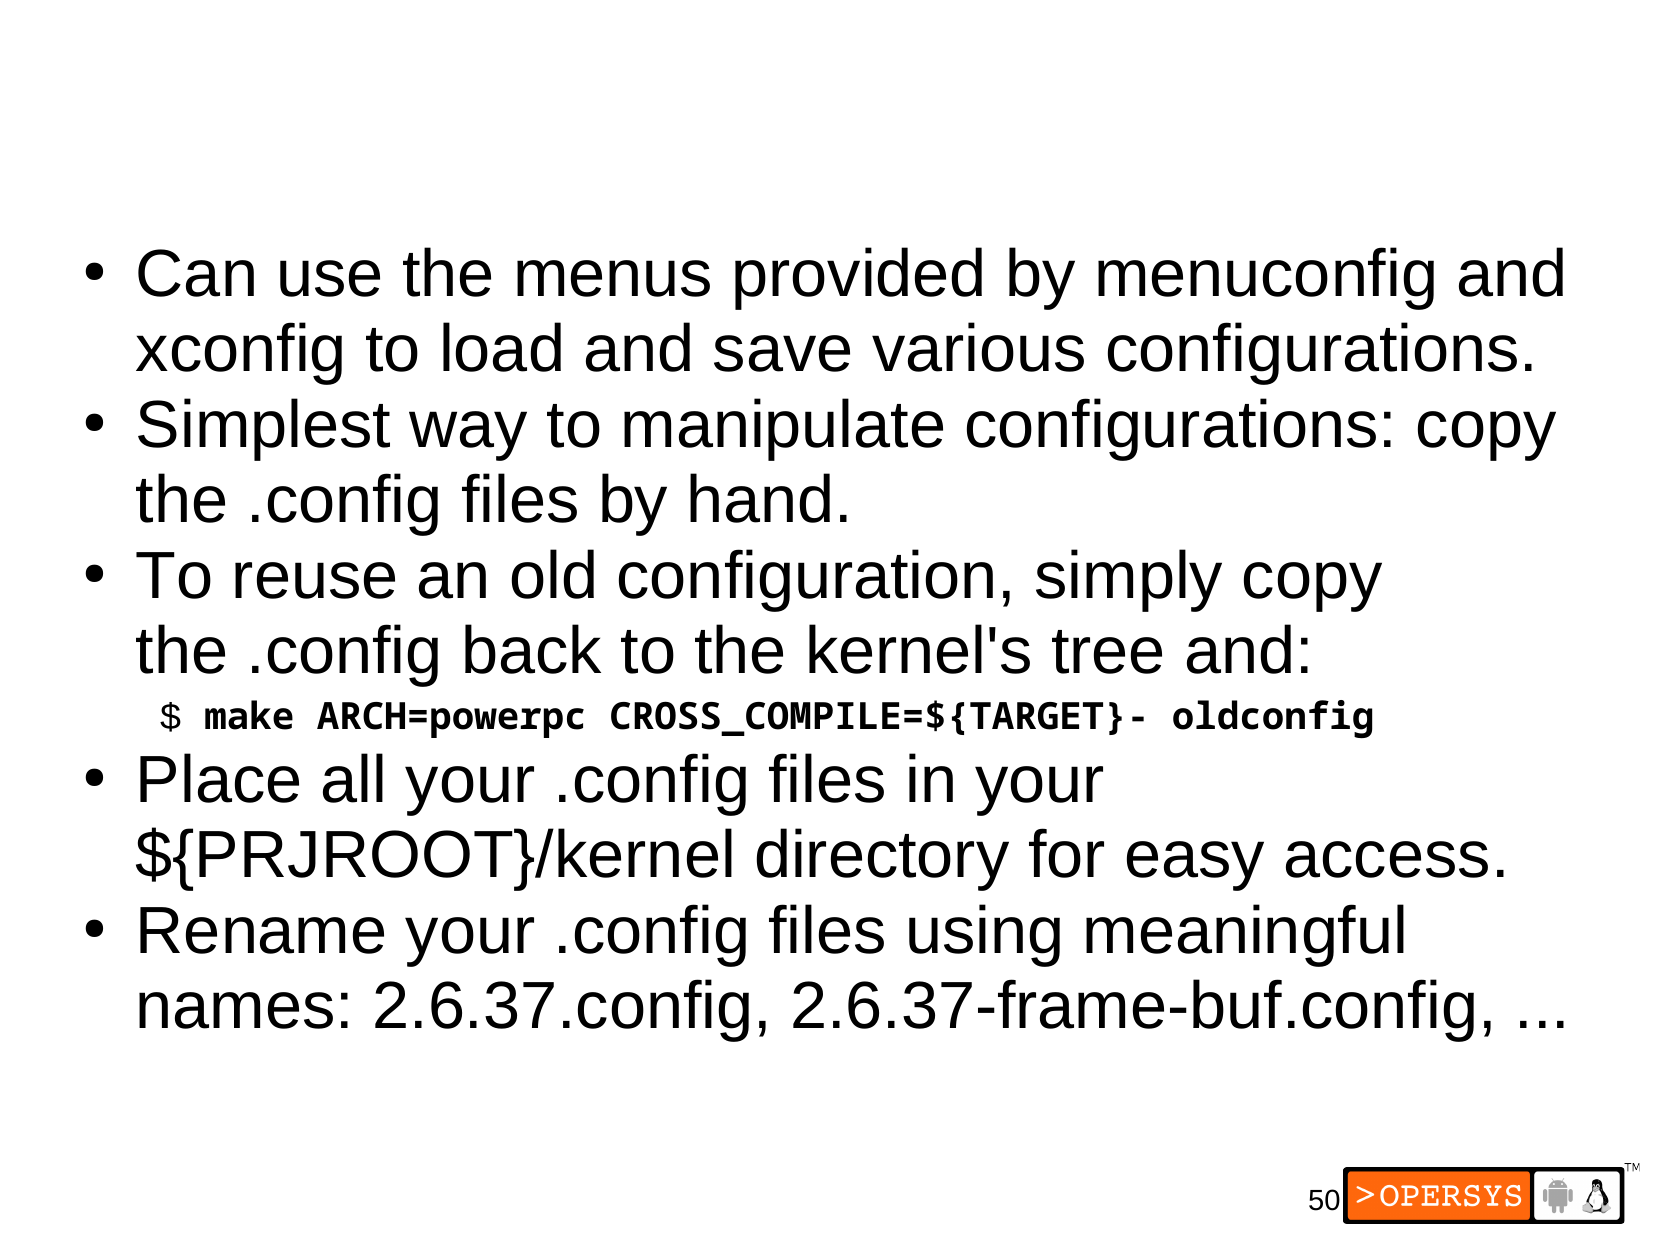

# Can use the menus provided by menuconfig and xconfig to load and save various configurations.
Simplest way to manipulate configurations: copy the .config files by hand.
To reuse an old configuration, simply copy the .config back to the kernel's tree and:
$ make ARCH=powerpc CROSS_COMPILE=${TARGET}- oldconfig
Place all your .config files in your ${PRJROOT}/kernel directory for easy access.
Rename your .config files using meaningful names: 2.6.37.config, 2.6.37-frame-buf.config, ...